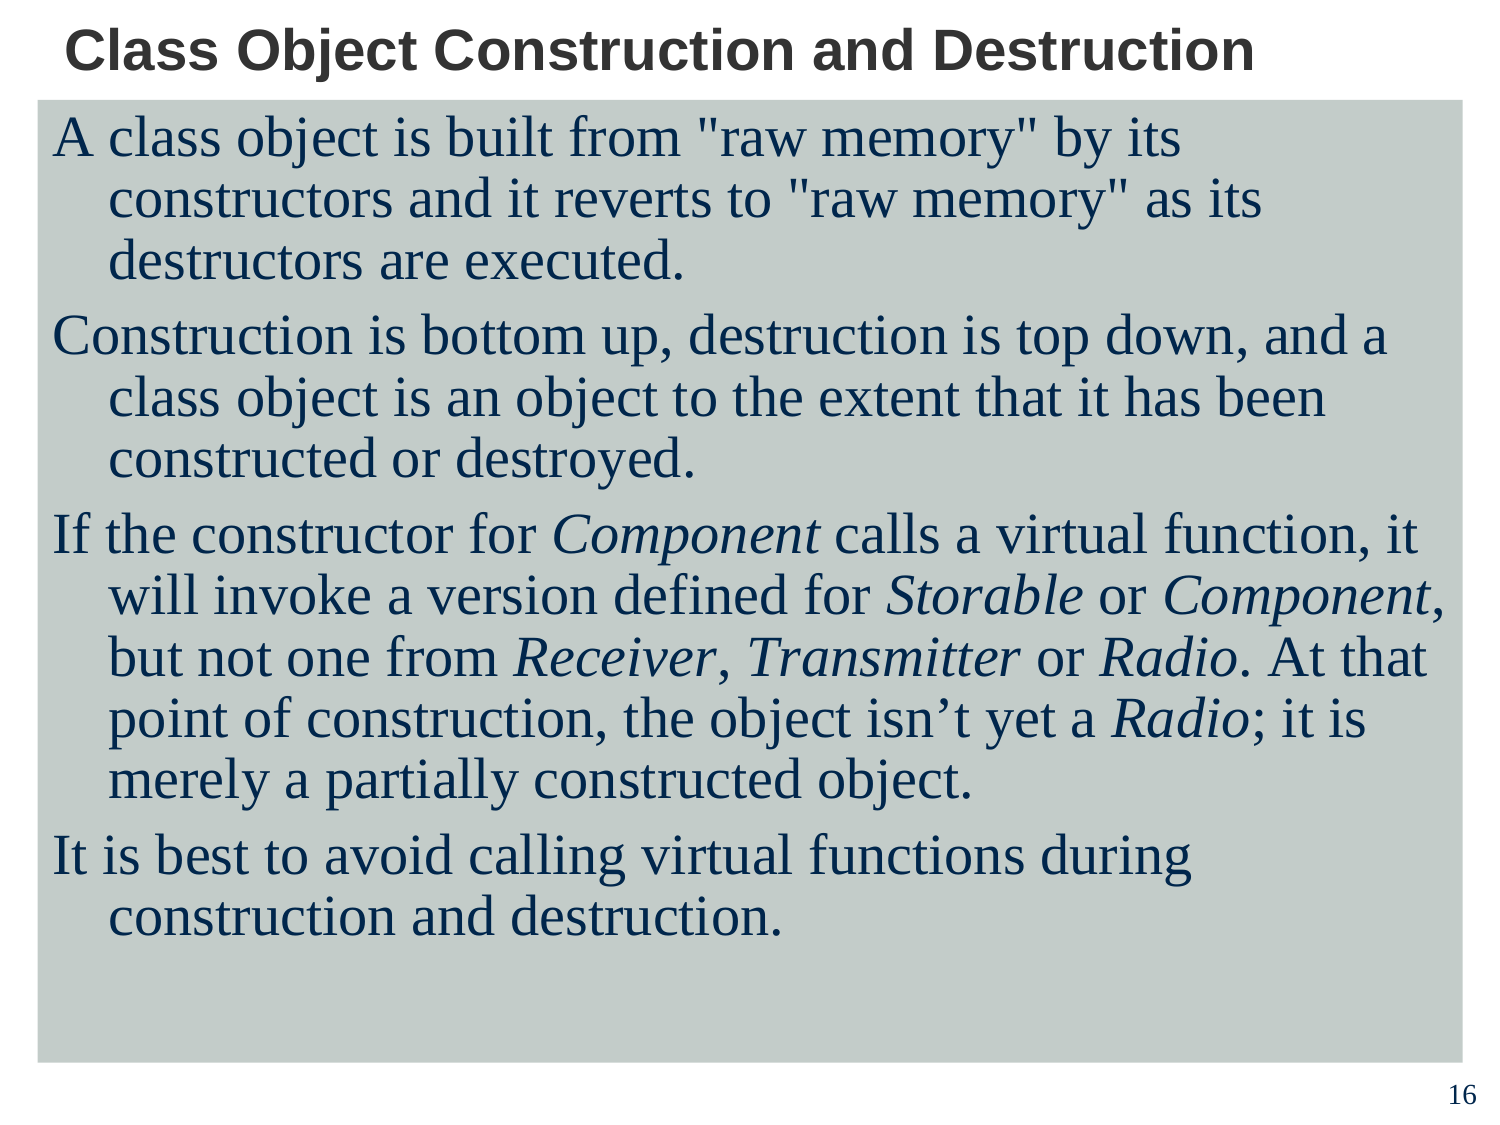

# Class Object Construction and Destruction
A class object is built from "raw memory" by its constructors and it reverts to "raw memory" as its destructors are executed.
Construction is bottom up, destruction is top down, and a class object is an object to the extent that it has been constructed or destroyed.
If the constructor for Component calls a virtual function, it will invoke a version defined for Storable or Component, but not one from Receiver, Transmitter or Radio. At that point of construction, the object isn’t yet a Radio; it is merely a partially constructed object.
It is best to avoid calling virtual functions during construction and destruction.